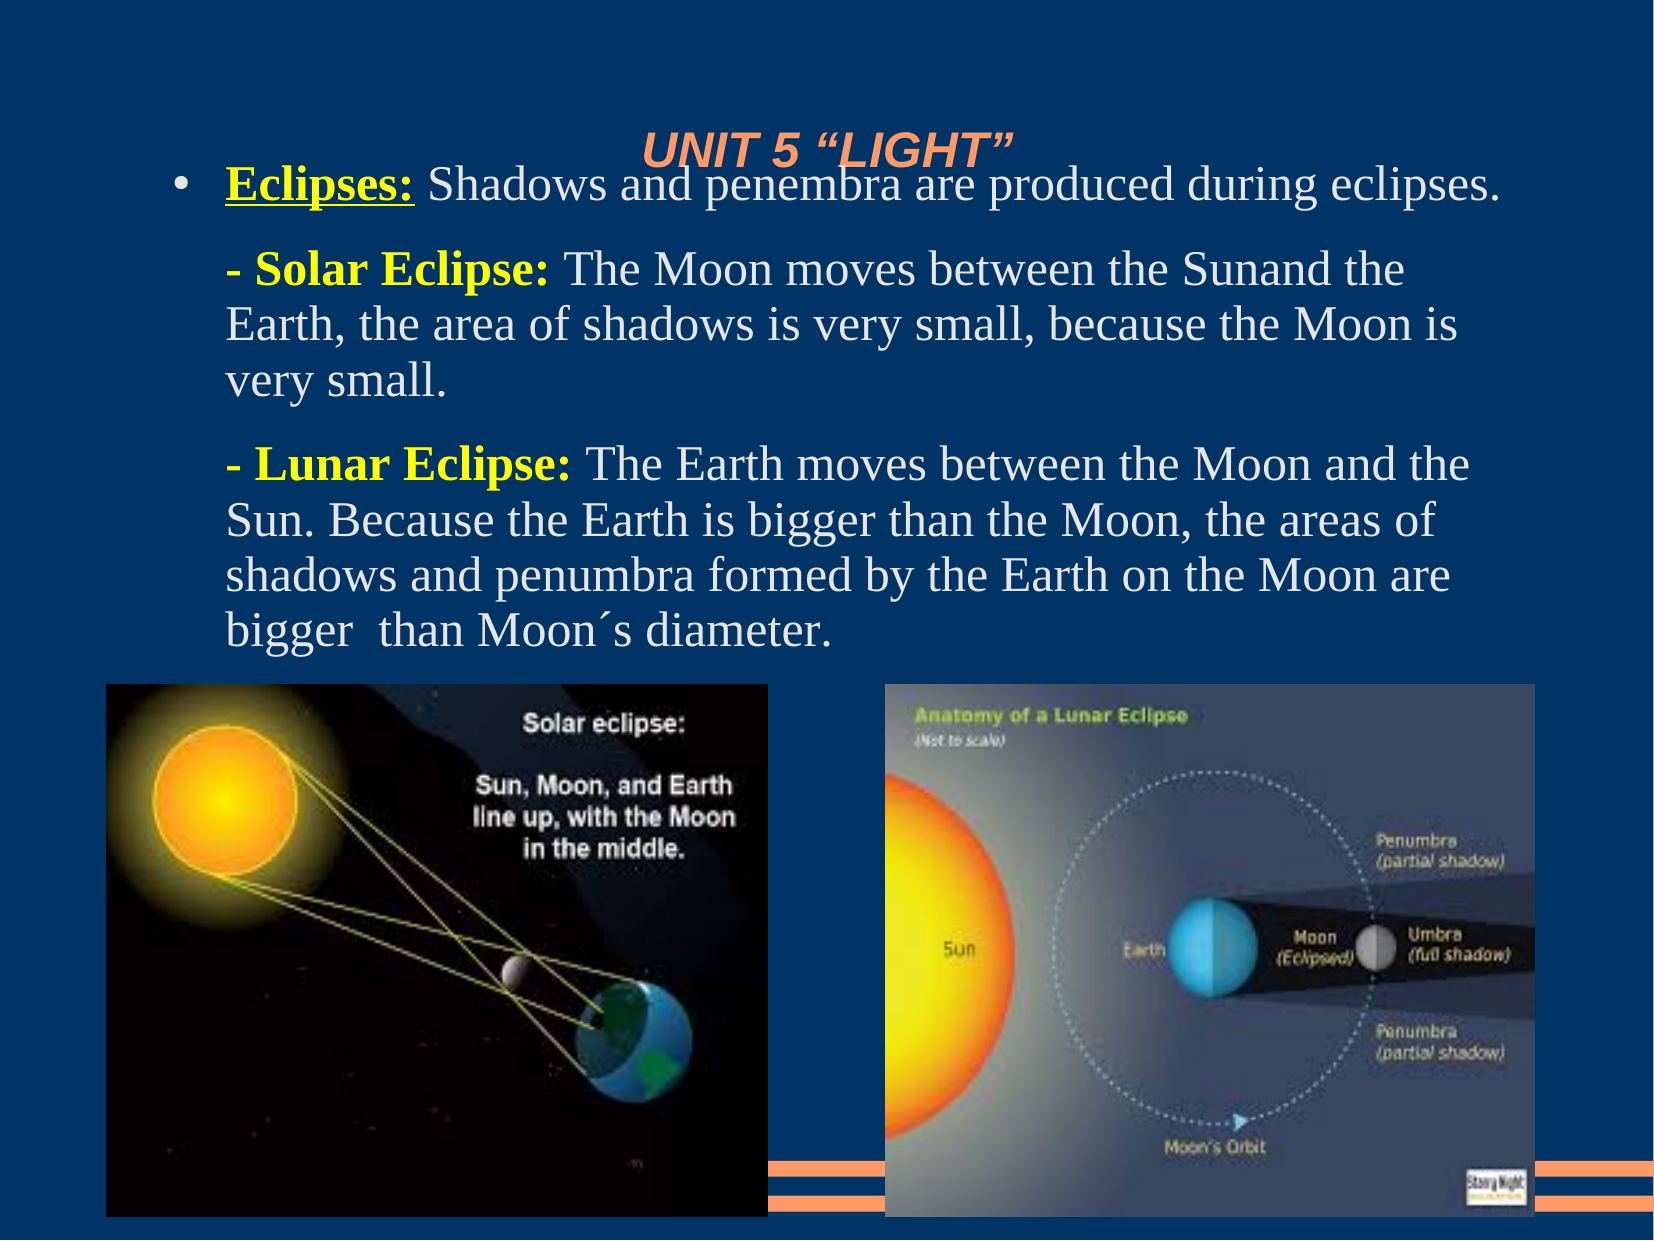

Eclipses: Shadows and penembra are produced during eclipses.
- Solar Eclipse: The Moon moves between the Sunand the Earth, the area of shadows is very small, because the Moon is very small.
- Lunar Eclipse: The Earth moves between the Moon and the Sun. Because the Earth is bigger than the Moon, the areas of shadows and penumbra formed by the Earth on the Moon are bigger than Moon´s diameter.
# UNIT 5 “LIGHT”